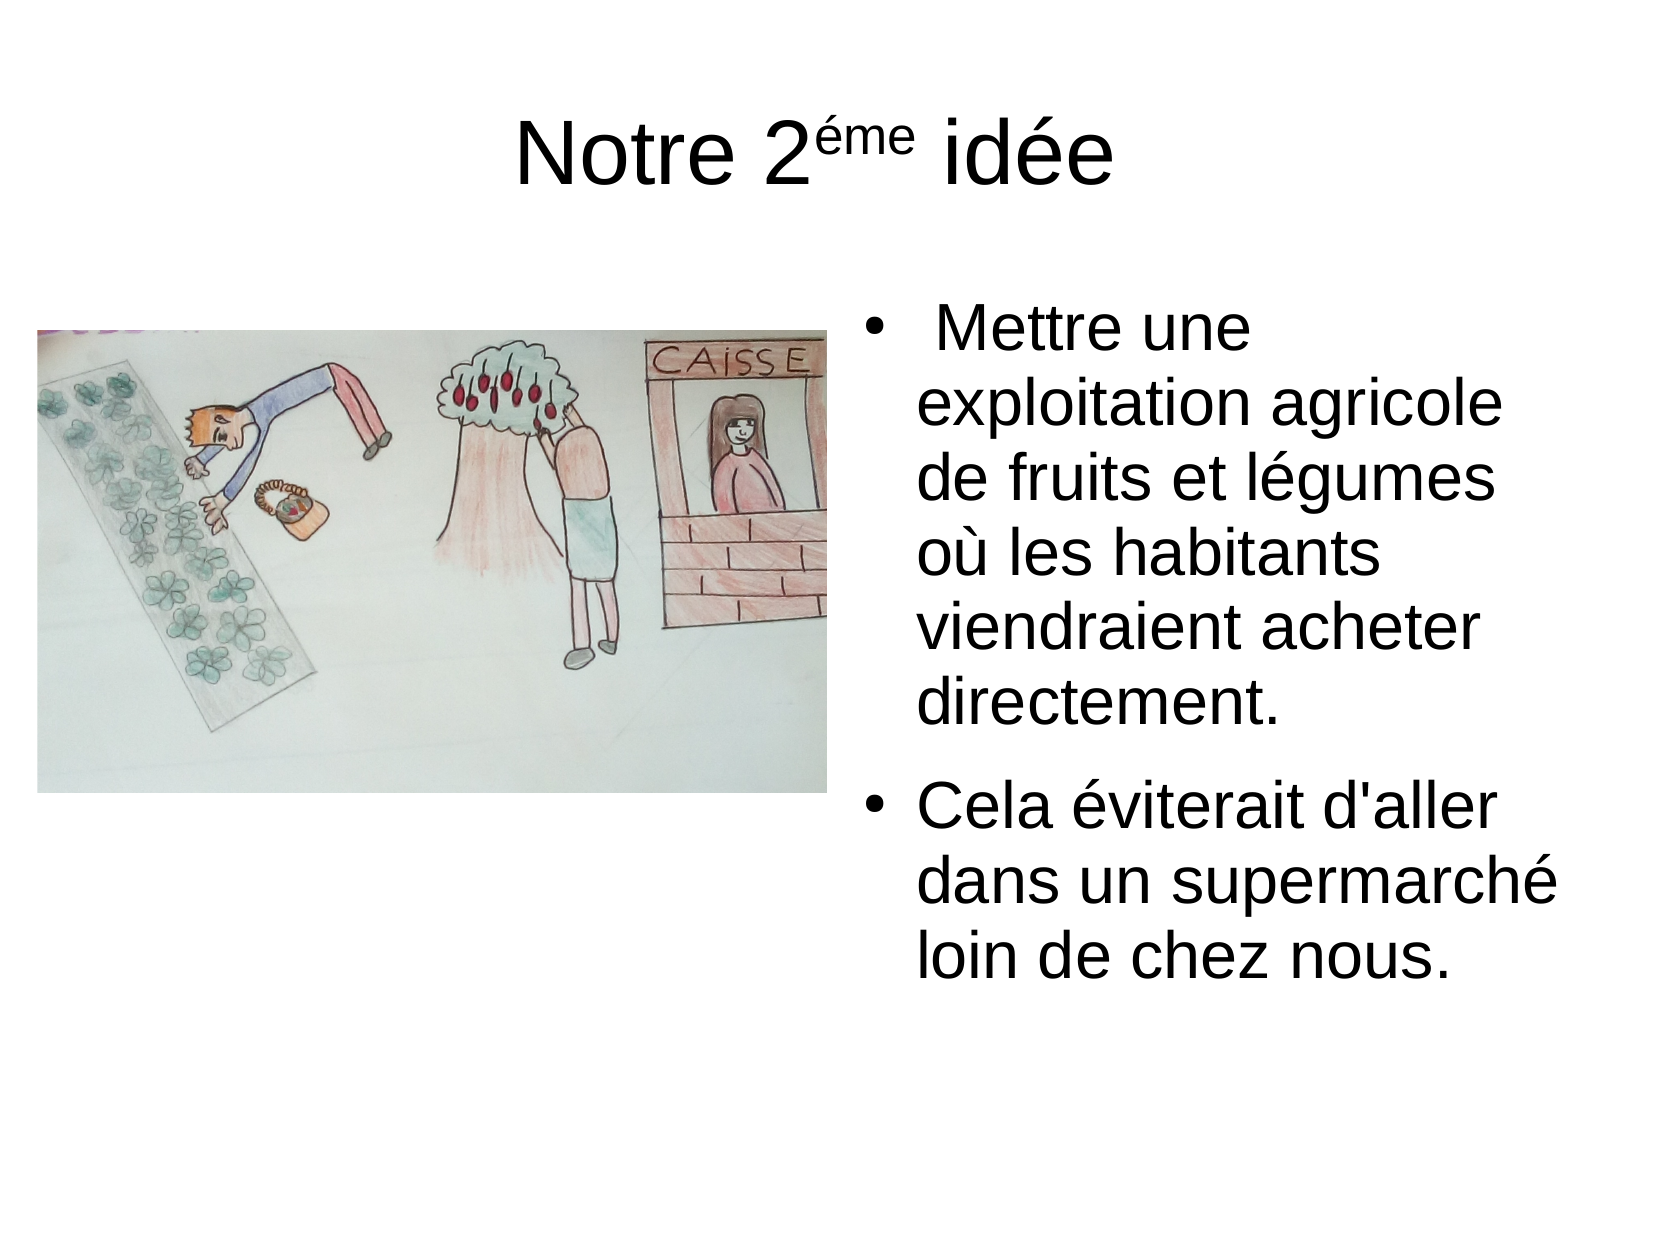

# Notre 2éme idée
 Mettre une exploitation agricole de fruits et légumes où les habitants viendraient acheter directement.
Cela éviterait d'aller dans un supermarché loin de chez nous.